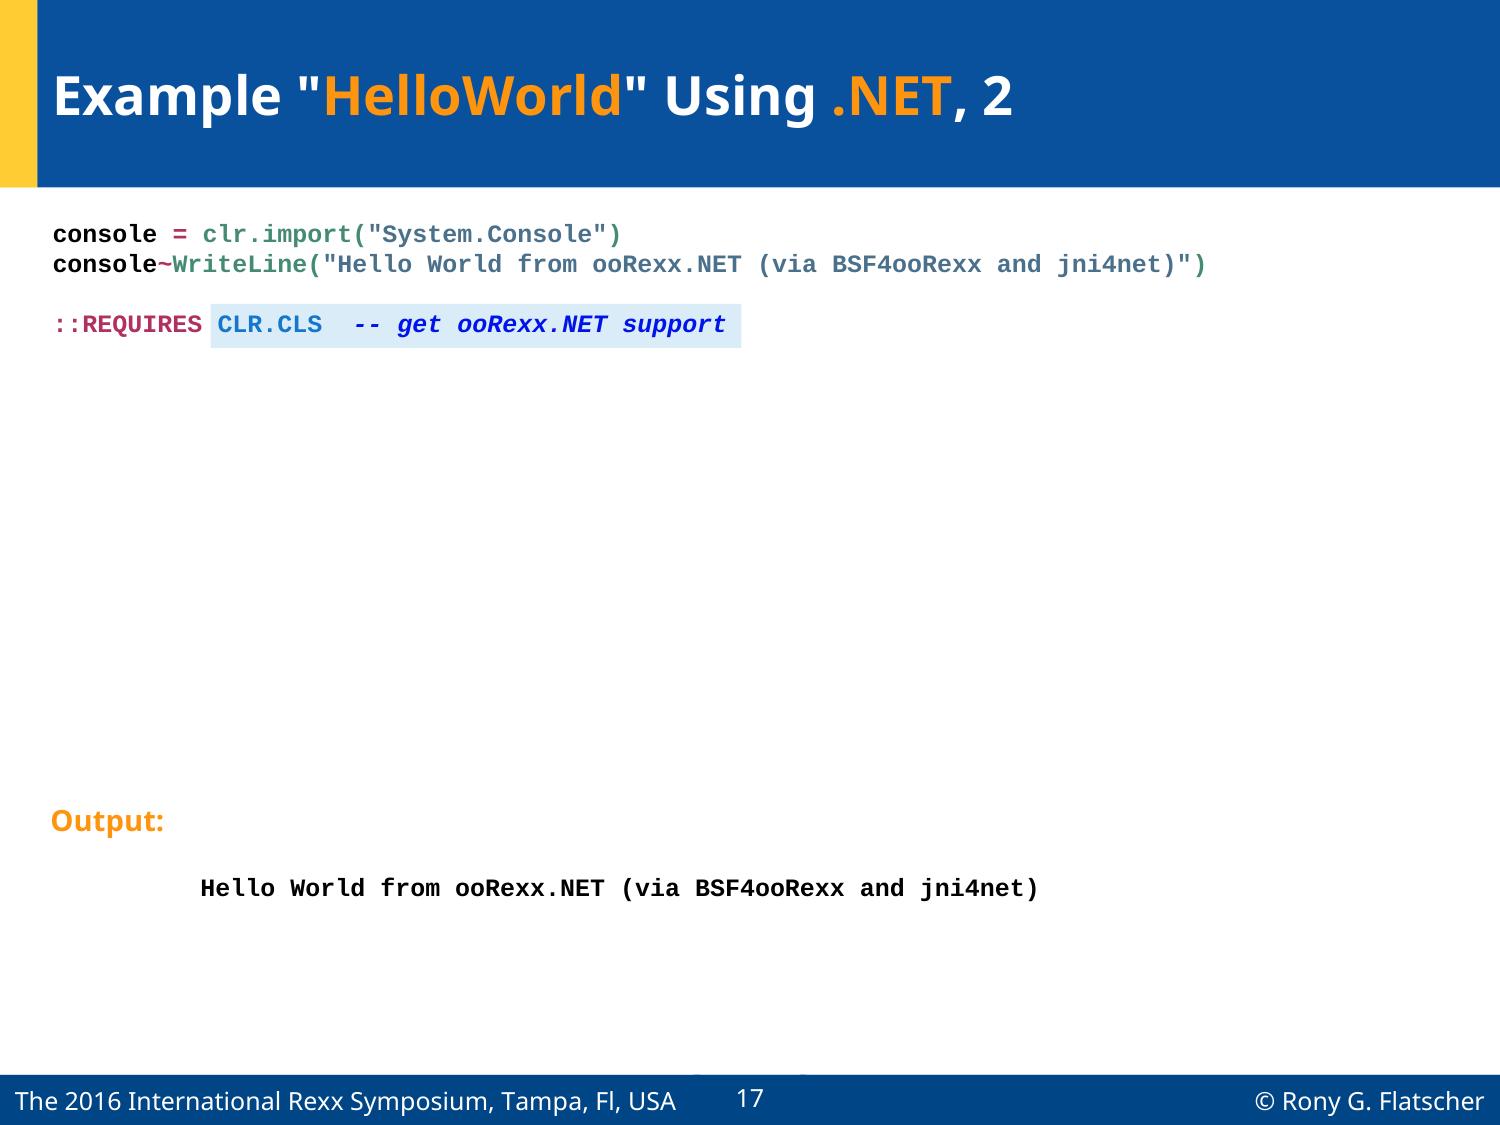

# Example "HelloWorld" Using .NET, 2
console = clr.import("System.Console")
console~WriteLine("Hello World from ooRexx.NET (via BSF4ooRexx and jni4net)")
::REQUIRES CLR.CLS -- get ooRexx.NET support
Output:
	Hello World from ooRexx.NET (via BSF4ooRexx and jni4net)